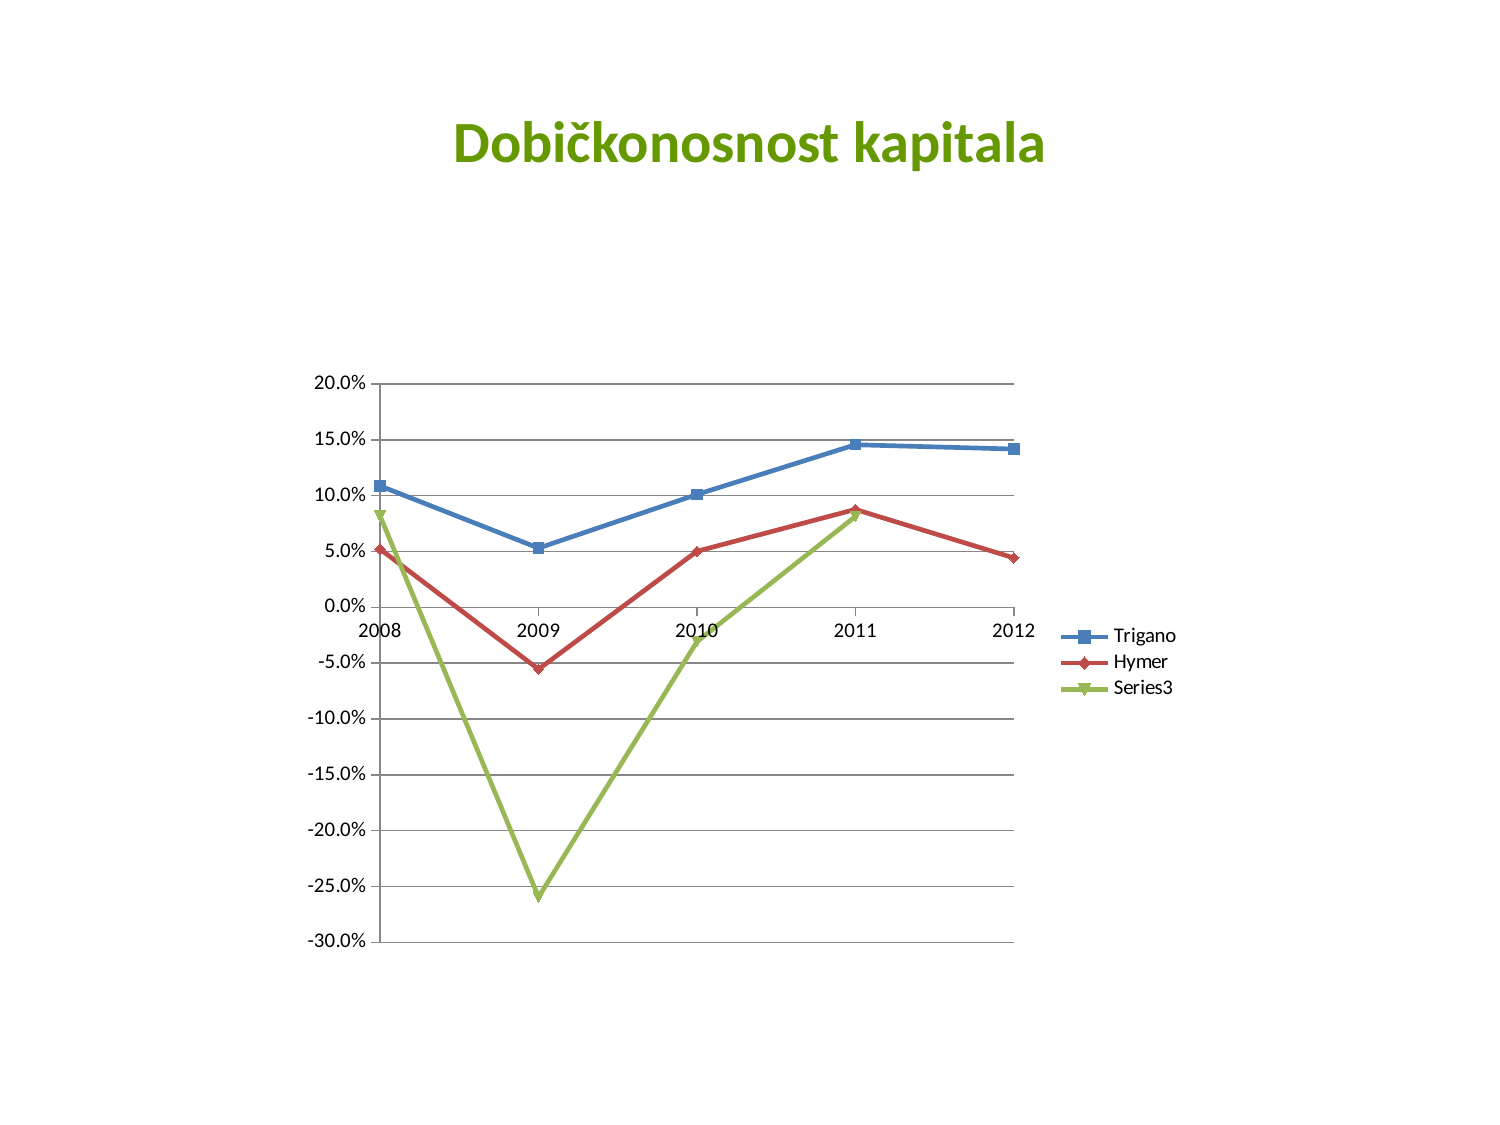

# Dobičkonosnost kapitala
### Chart
| Category | Trigano | Hymer | |
|---|---|---|---|
| 2008 | 0.108718079207495 | 0.0521290381249005 | 0.0818071454992081 |
| 2009 | 0.05307042088369 | -0.0554942830417848 | -0.259479242025399 |
| 2010 | 0.101051082828731 | 0.0501753876033003 | -0.0307259575058494 |
| 2011 | 0.145575991984874 | 0.0876875729728565 | 0.0813350727917153 |
| 2012 | 0.141685762960981 | 0.0442425499719327 | None |